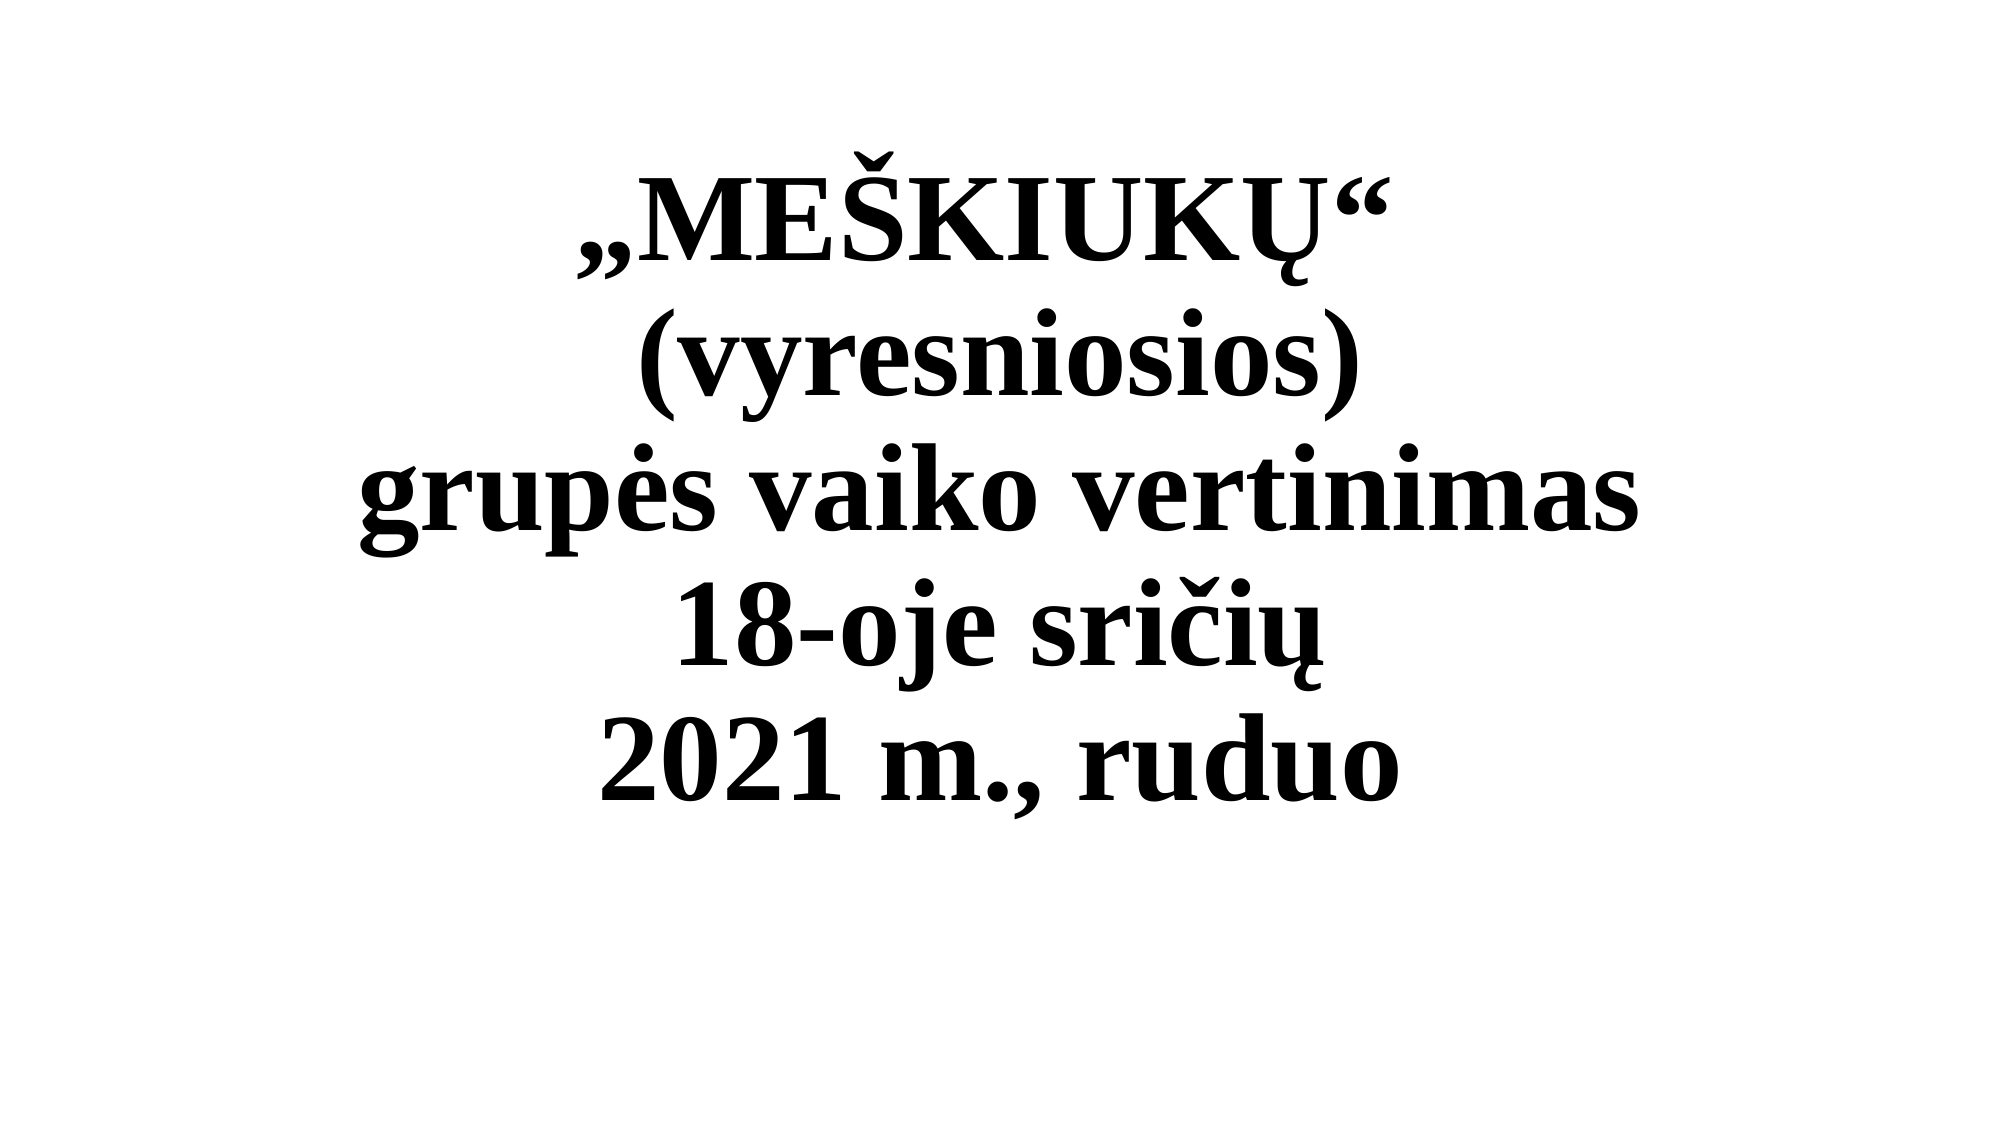

# „MEŠKIUKŲ“ (vyresniosios) grupės vaiko vertinimas 18-oje sričių 2021 m., ruduo